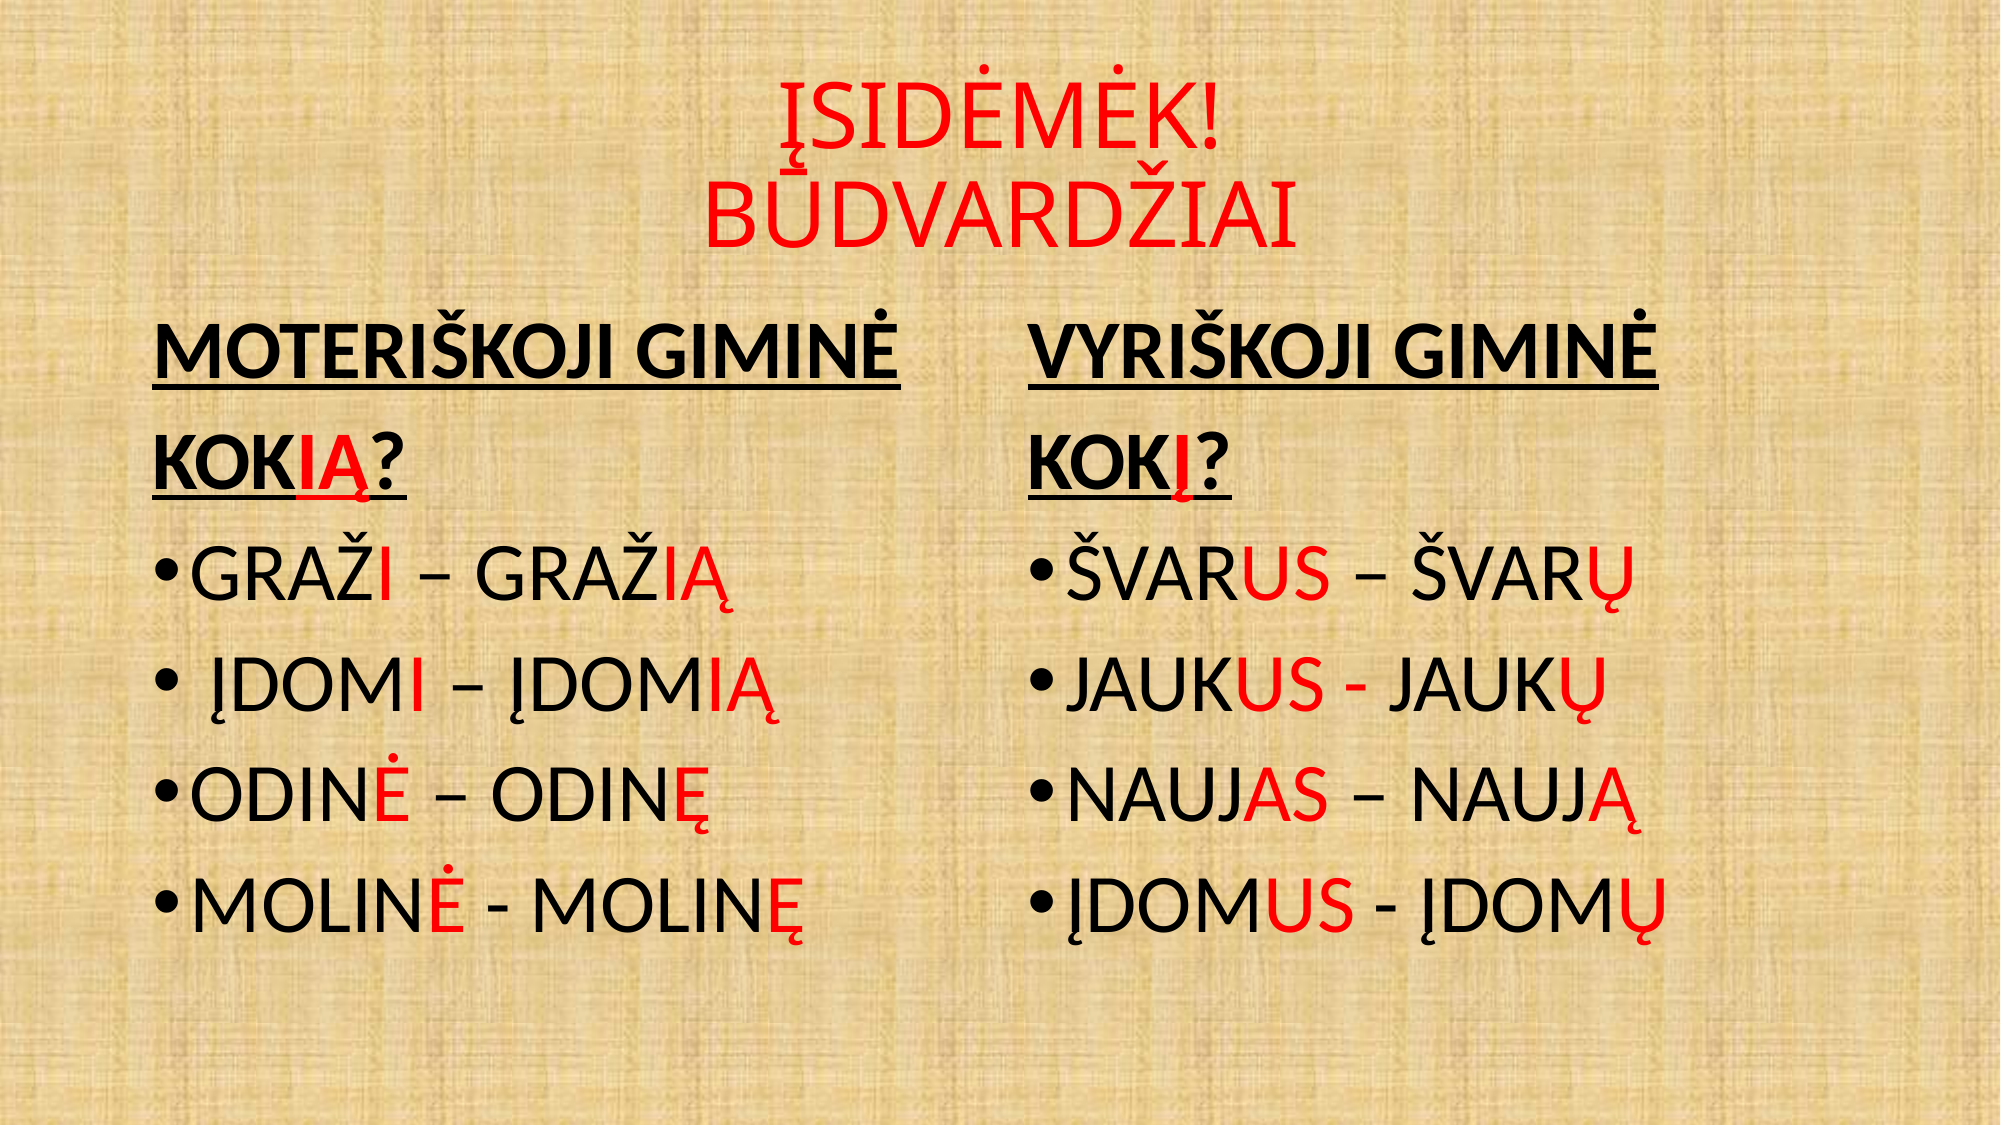

# ĮSIDĖMĖK! BŪDVARDŽIAI
MOTERIŠKOJI GIMINĖ
KOKIĄ?
GRAŽI – GRAŽIĄ
 ĮDOMI – ĮDOMIĄ
ODINĖ – ODINĘ
MOLINĖ - MOLINĘ
VYRIŠKOJI GIMINĖ
KOKĮ?
ŠVARUS – ŠVARŲ
JAUKUS - JAUKŲ
NAUJAS – NAUJĄ
ĮDOMUS - ĮDOMŲ